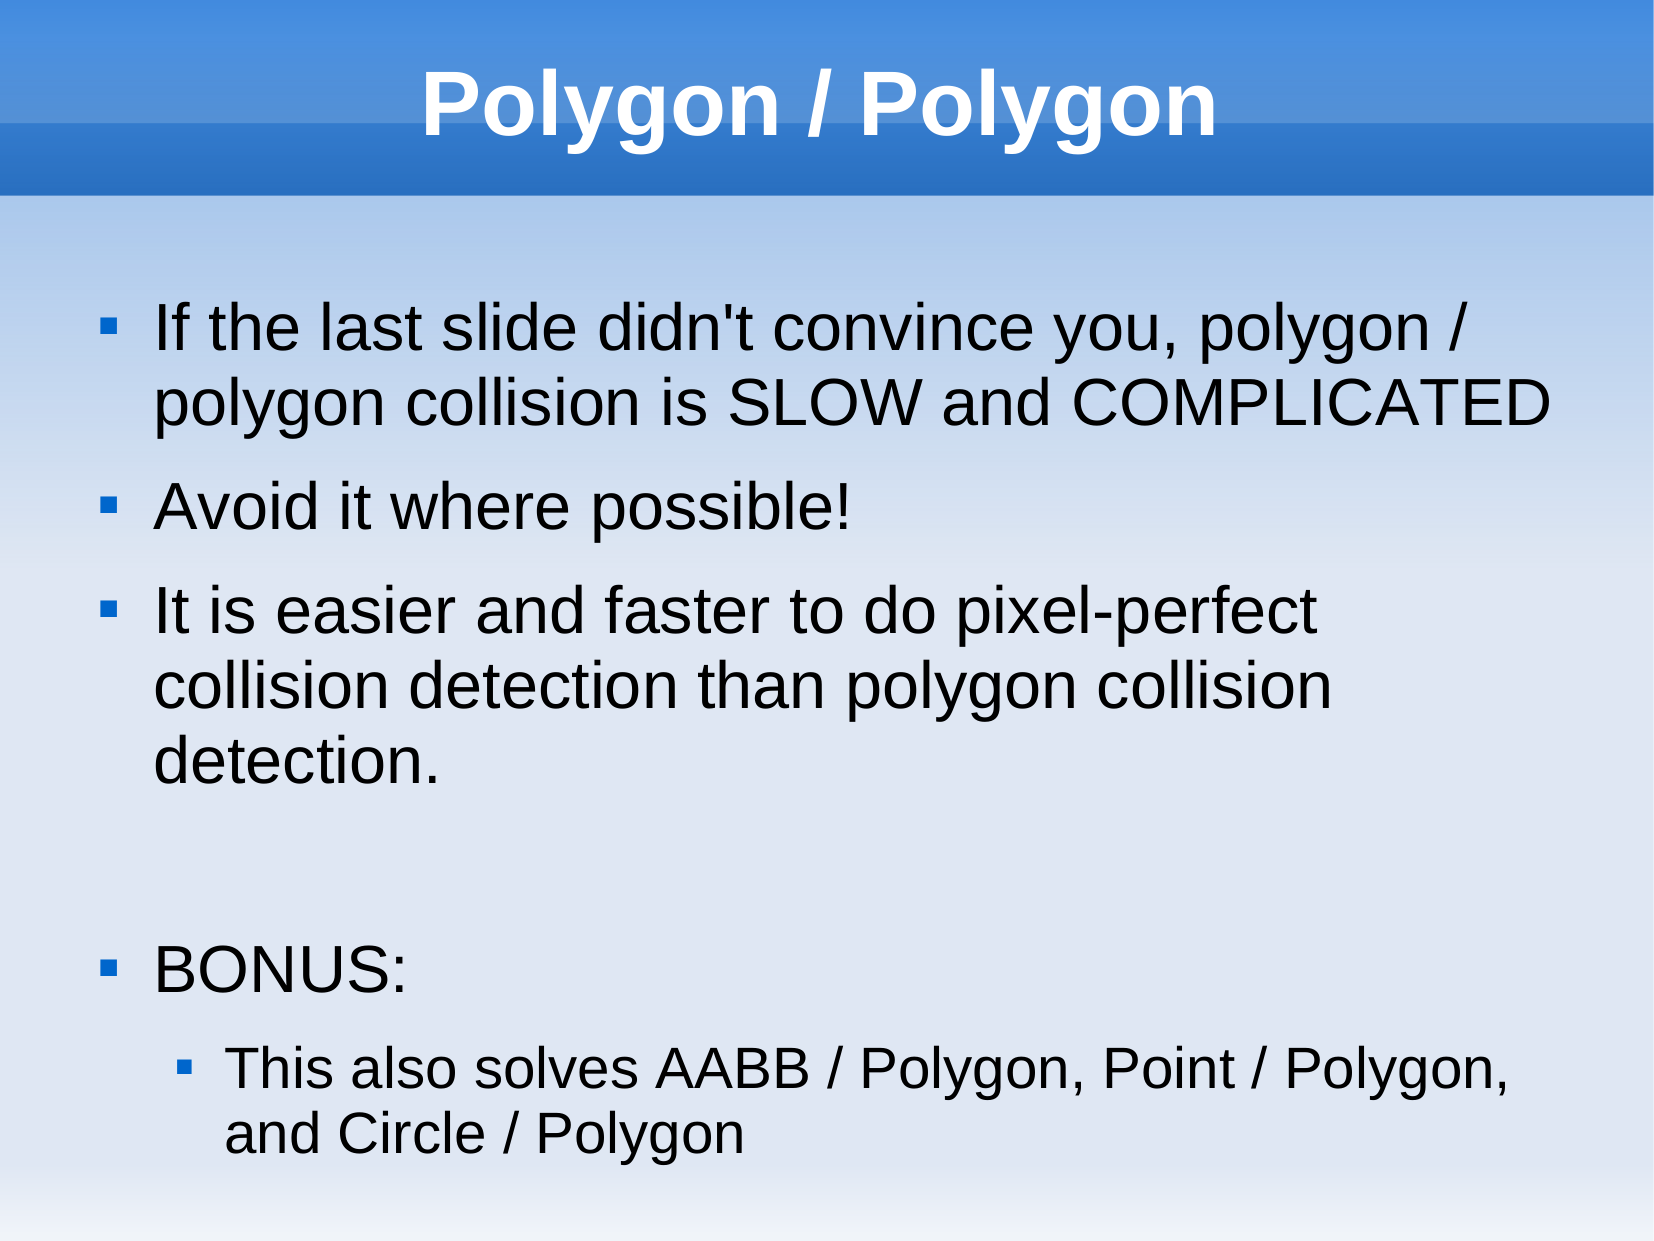

# Polygon / Polygon
If the last slide didn't convince you, polygon / polygon collision is SLOW and COMPLICATED
Avoid it where possible!
It is easier and faster to do pixel-perfect collision detection than polygon collision detection.
BONUS:
This also solves AABB / Polygon, Point / Polygon, and Circle / Polygon